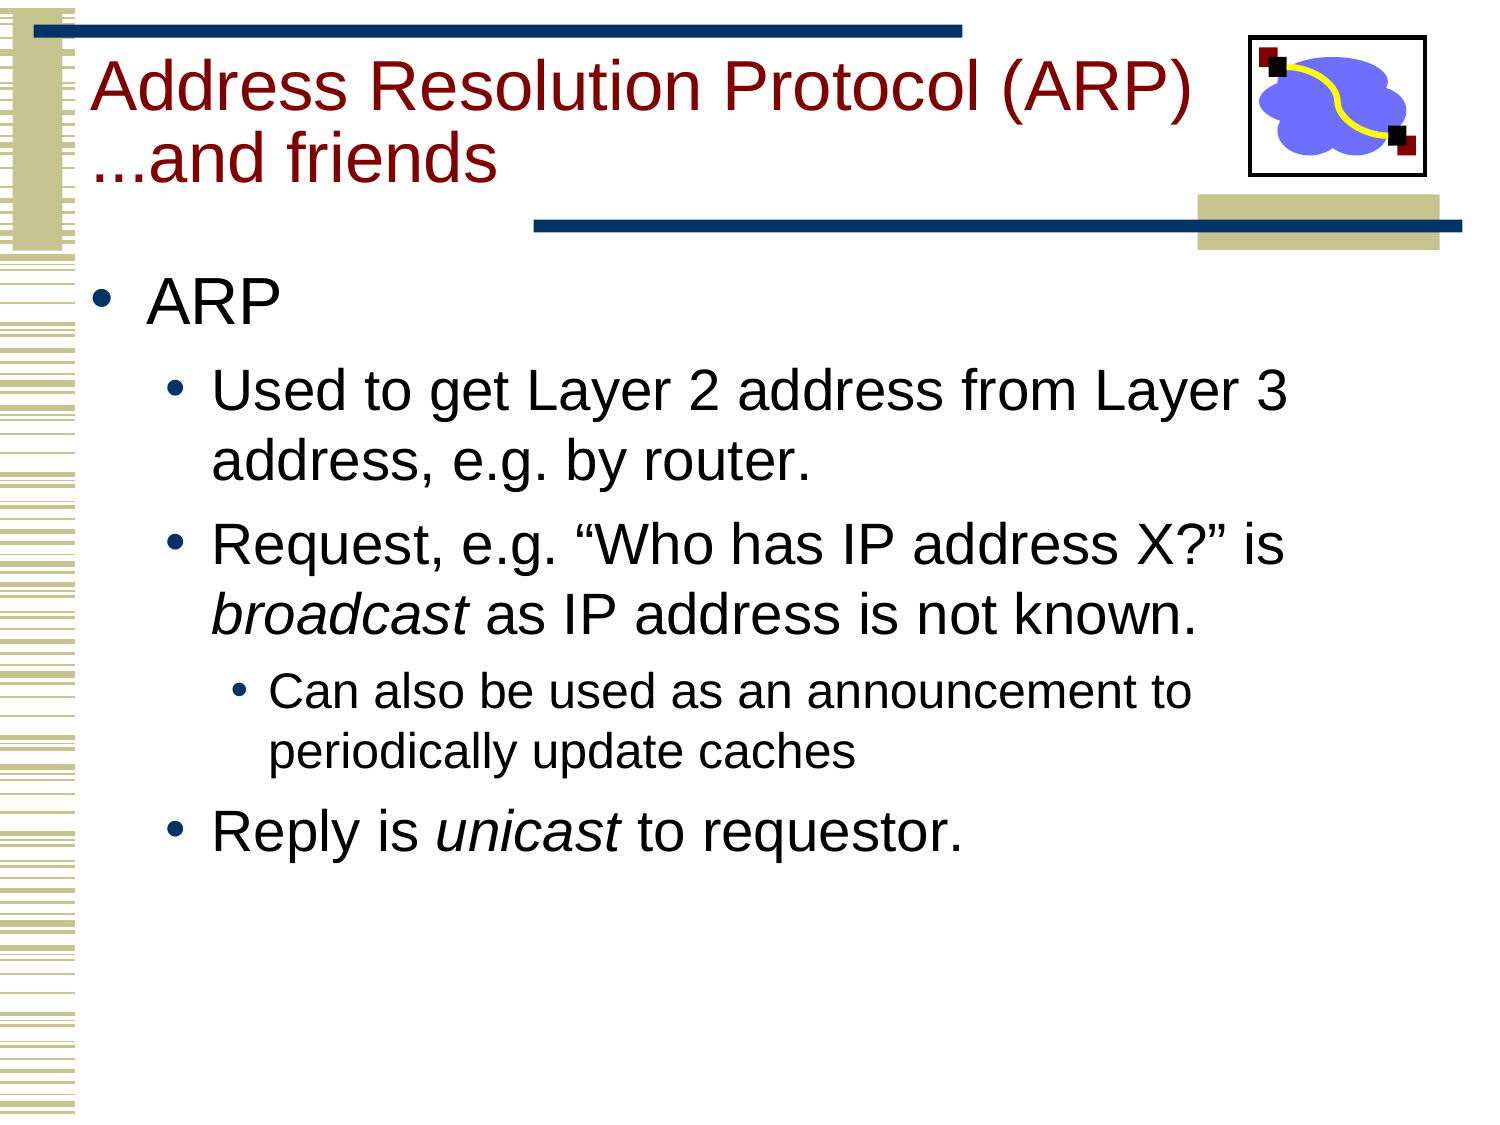

# Address Resolution Protocol (ARP) ...and friends
ARP
Used to get Layer 2 address from Layer 3 address, e.g. by router.
Request, e.g. “Who has IP address X?” is broadcast as IP address is not known.
Can also be used as an announcement to periodically update caches
Reply is unicast to requestor.